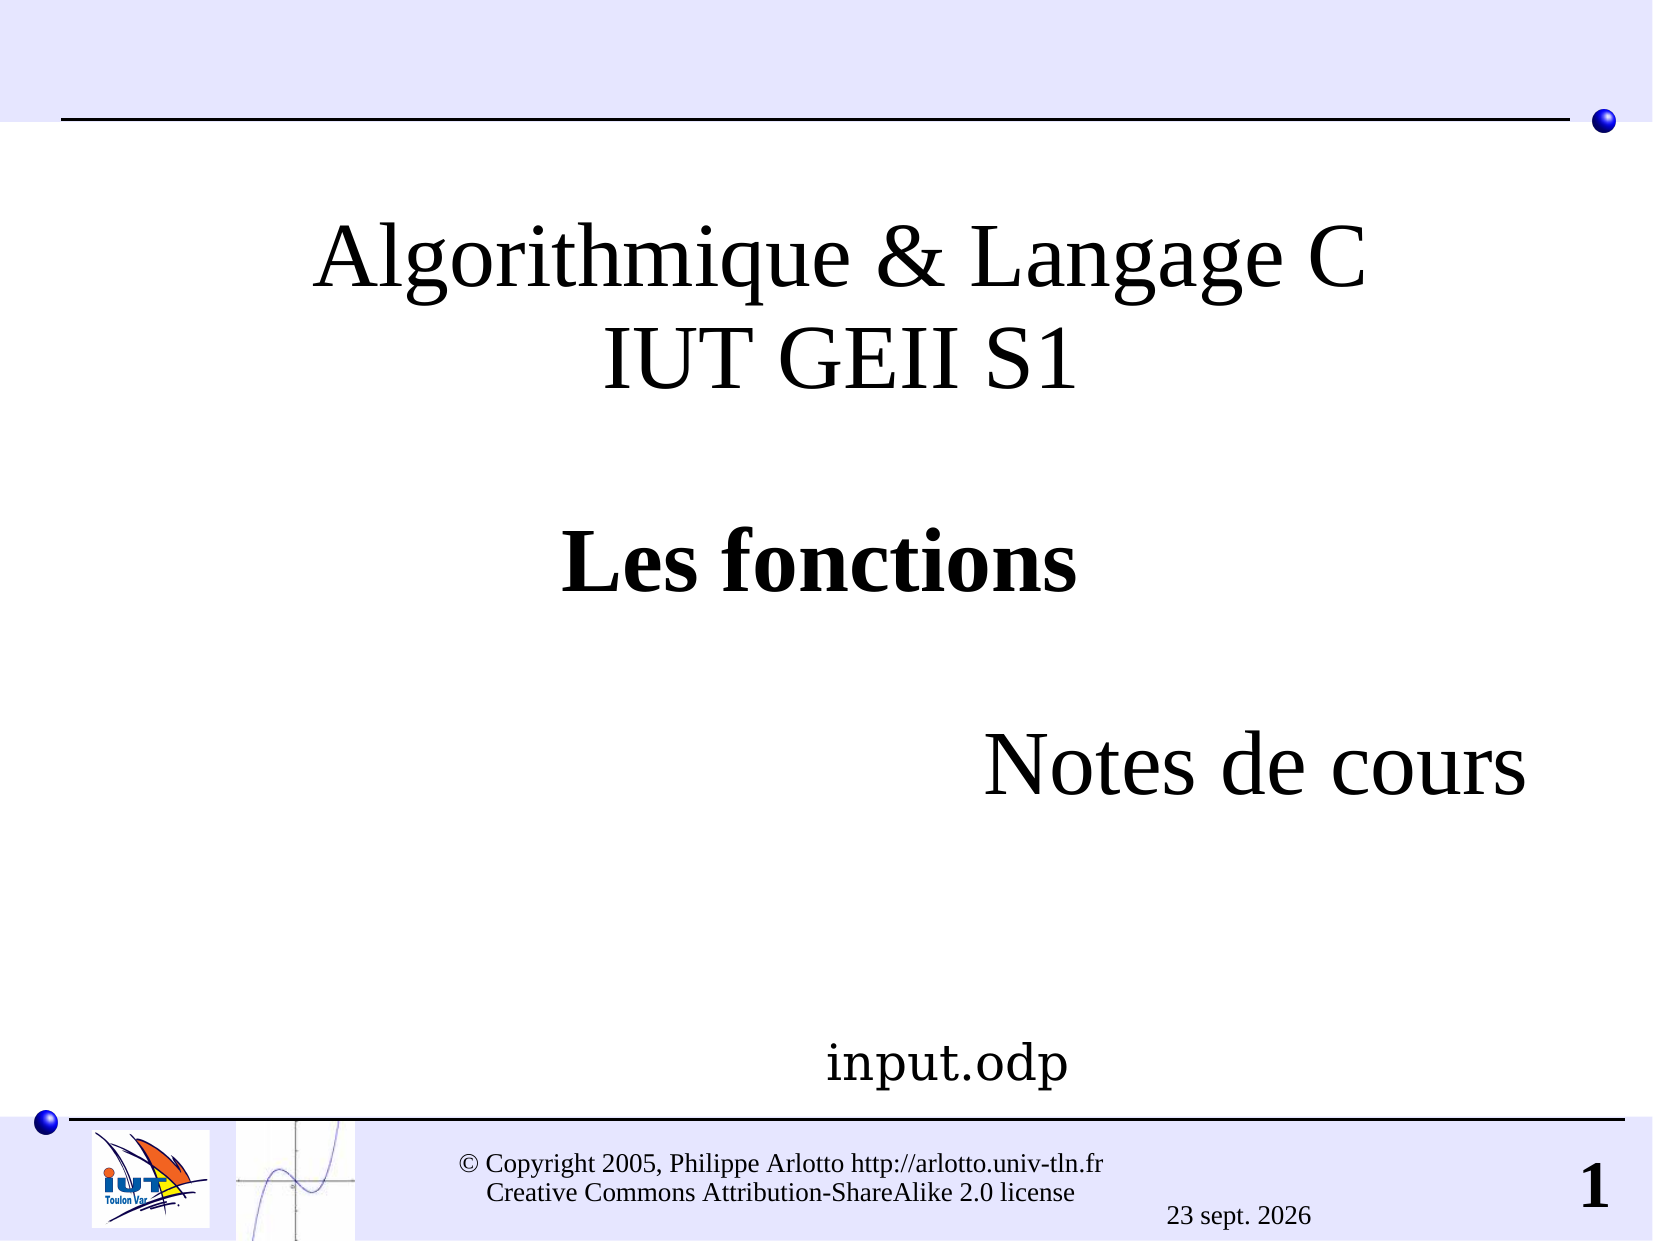

#
Algorithmique & Langage C
IUT GEII S1
Les fonctions
Notes de cours
input.odp